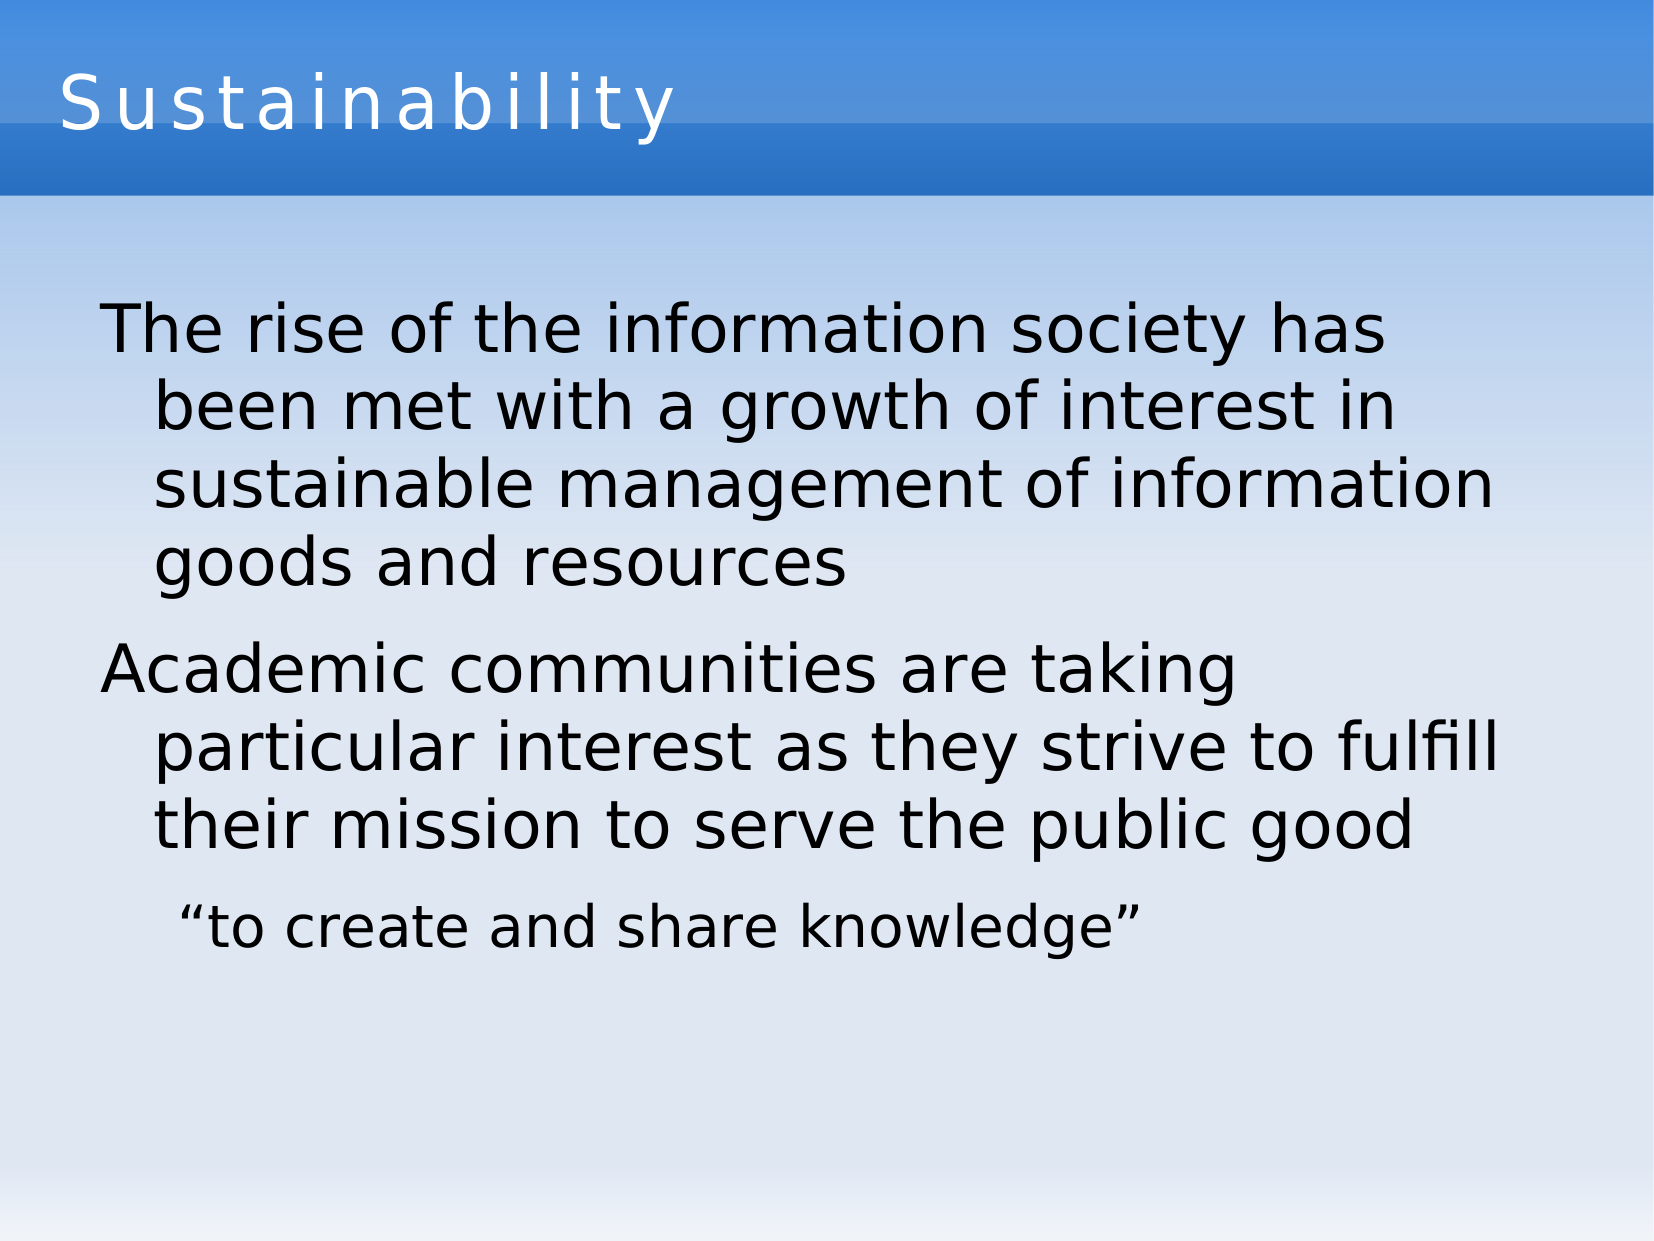

# Sustainability
The rise of the information society has been met with a growth of interest in sustainable management of information goods and resources
Academic communities are taking particular interest as they strive to fulfill their mission to serve the public good
“to create and share knowledge”